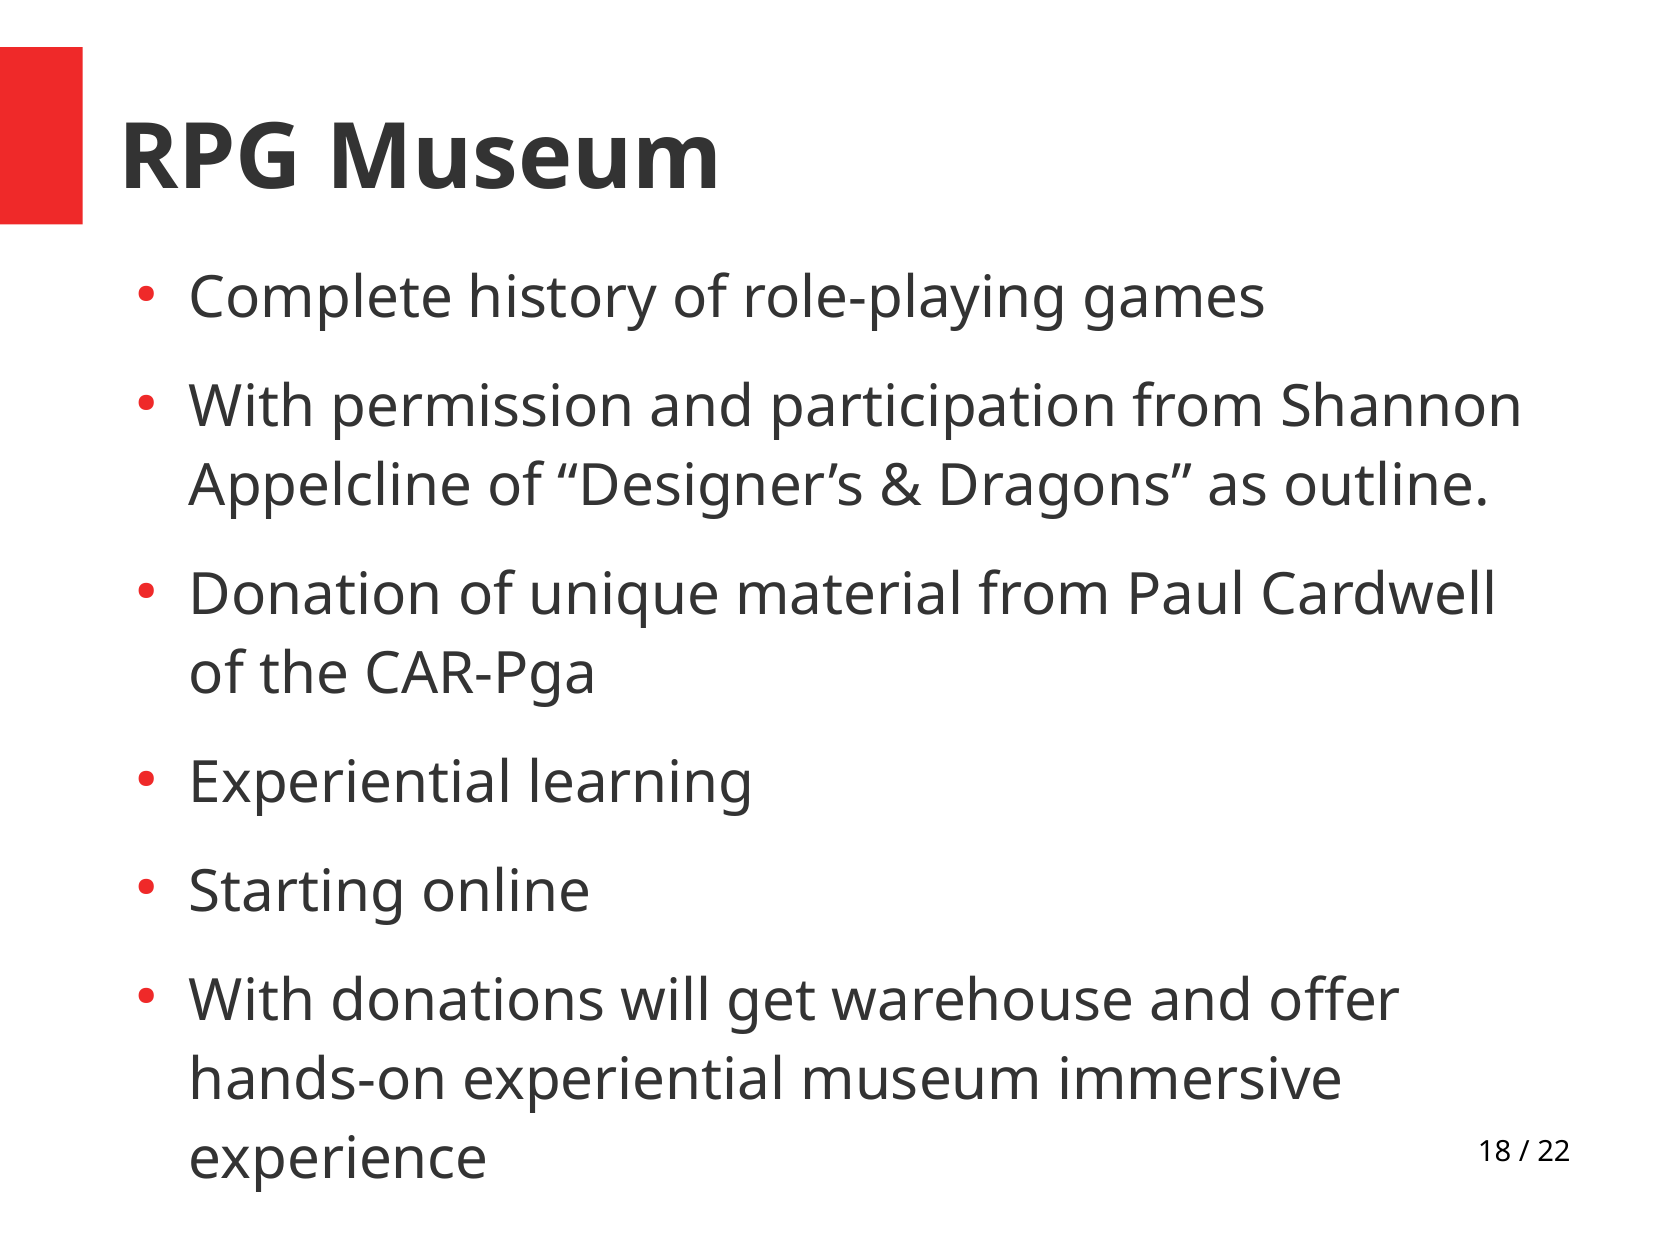

# RPG Museum
Complete history of role-playing games
With permission and participation from Shannon Appelcline of “Designer’s & Dragons” as outline.
Donation of unique material from Paul Cardwell of the CAR-Pga
Experiential learning
Starting online
With donations will get warehouse and offer hands-on experiential museum immersive experience
18